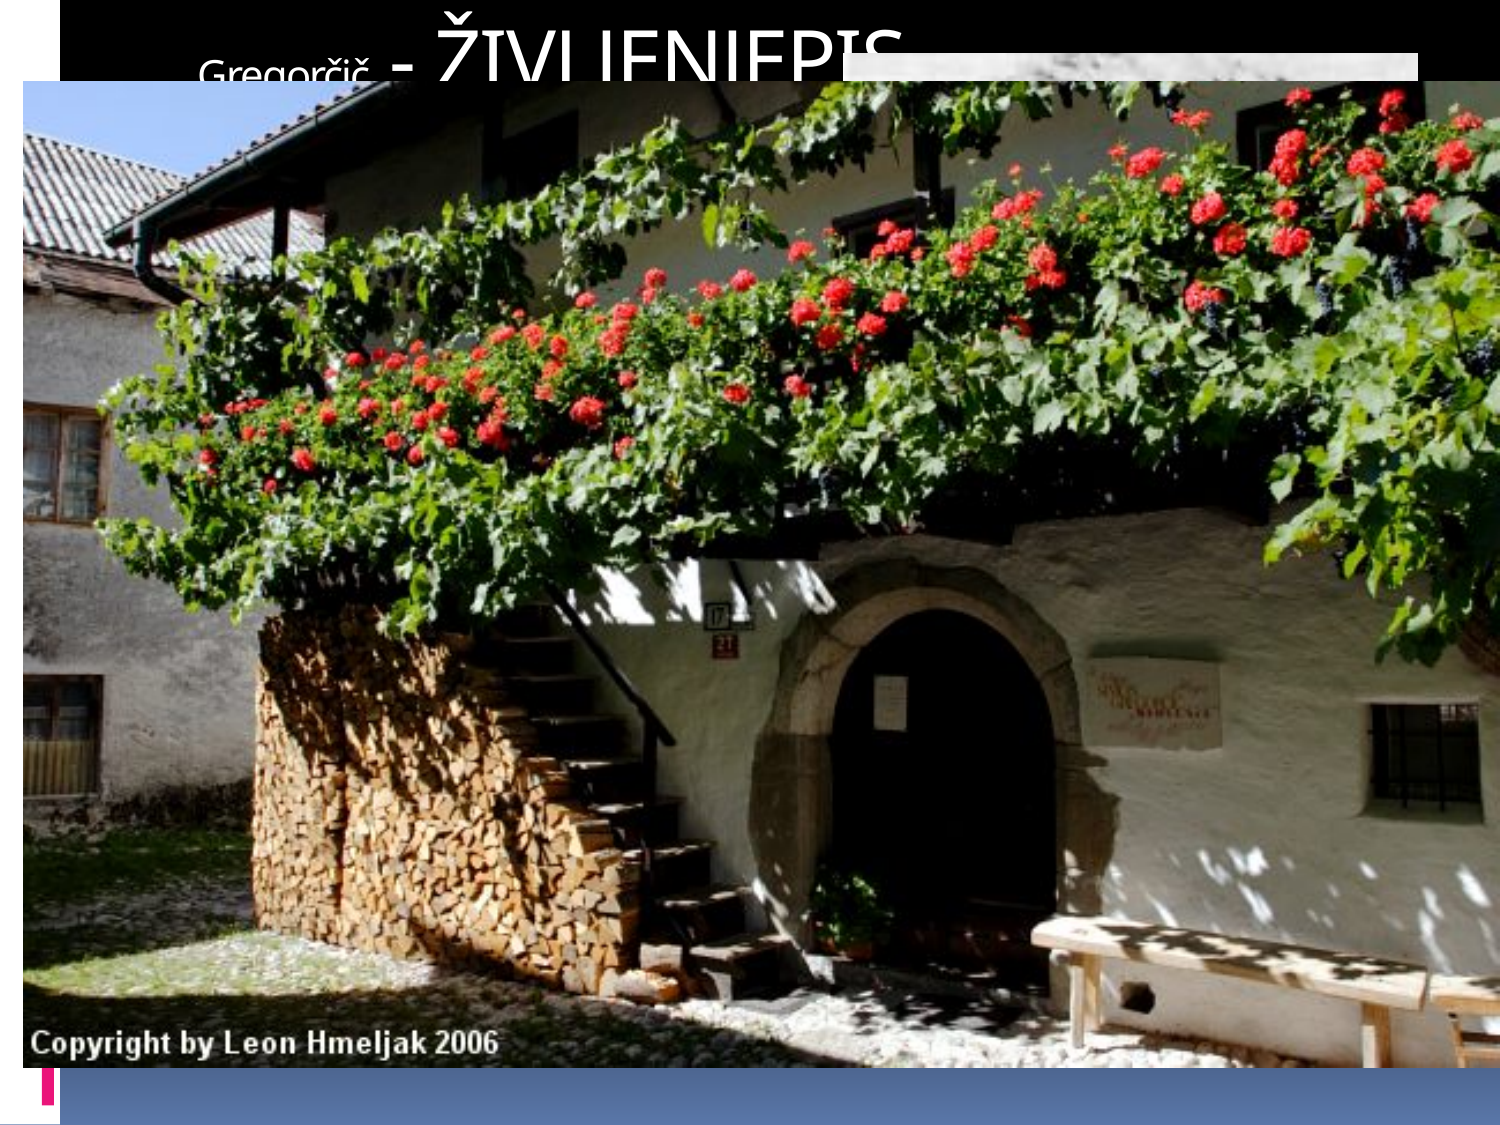

# Simon Gregorčič - ŽIVLJENJEPIS
rojstvo : 15. oktobra 1844 - vasica Vrsno
bil je drugi otrok očeta Jerneja in matere Katarine
bil je pastir
ŠOLANJE : Libušnje, Gorica, uspešno je končal gimnazijo
poklic : duhovnik
ustanovil je tudi čitalnico, ki je bila ena prvih na Slovenskem
SLUŽBOVANJE : prvo službo kot kaplan nastopil v Kobaridu
 kaplana v Rihenberg ( Slovo od Rihenberga )
 pokoj - odhod v Gradišče
Leta 1882 je Gregorčič izdal prvi zvezek svojih Poezij.
Zaradi slabega zdravja, je leta 1903 prodal hišo na Gradišču in se preselil v Gorico.
smrt : 24. novembra 1906